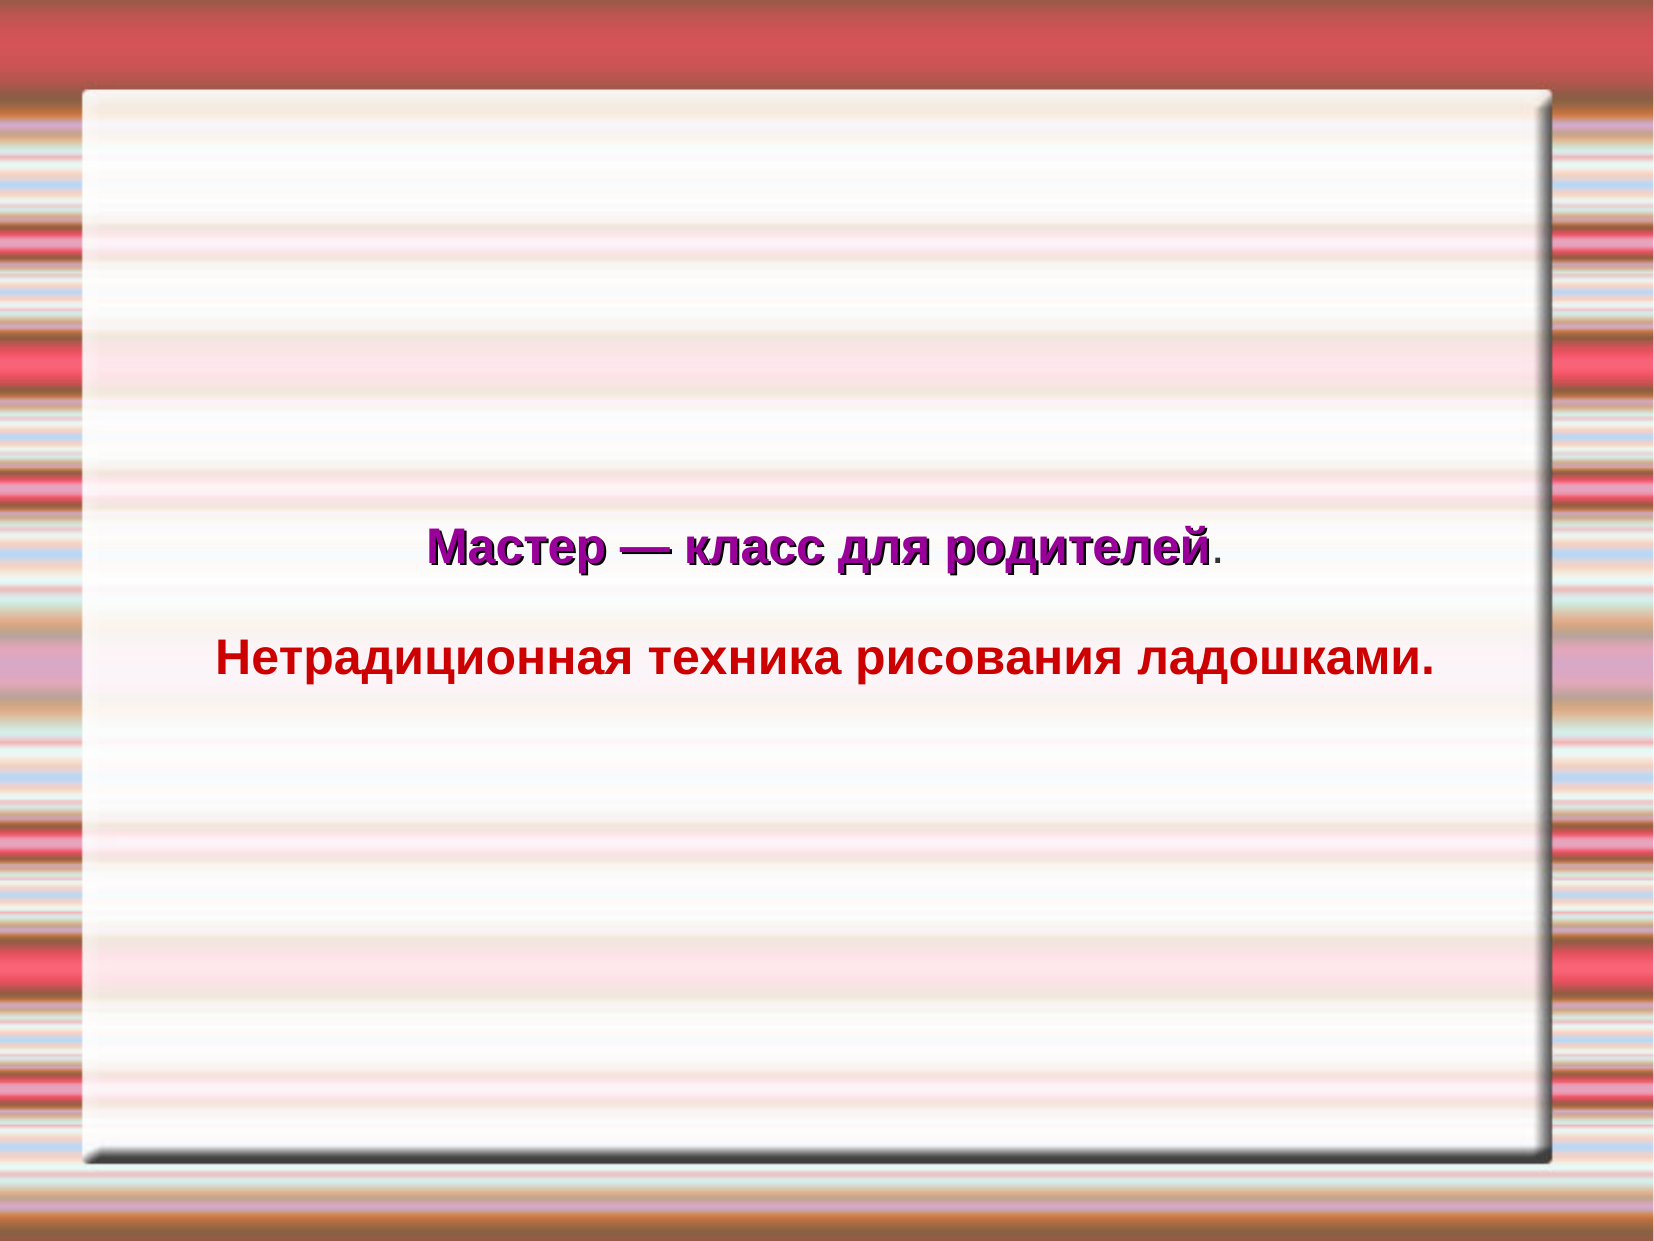

# Мастер — класс для родителей.
Нетрадиционная техника рисования ладошками.